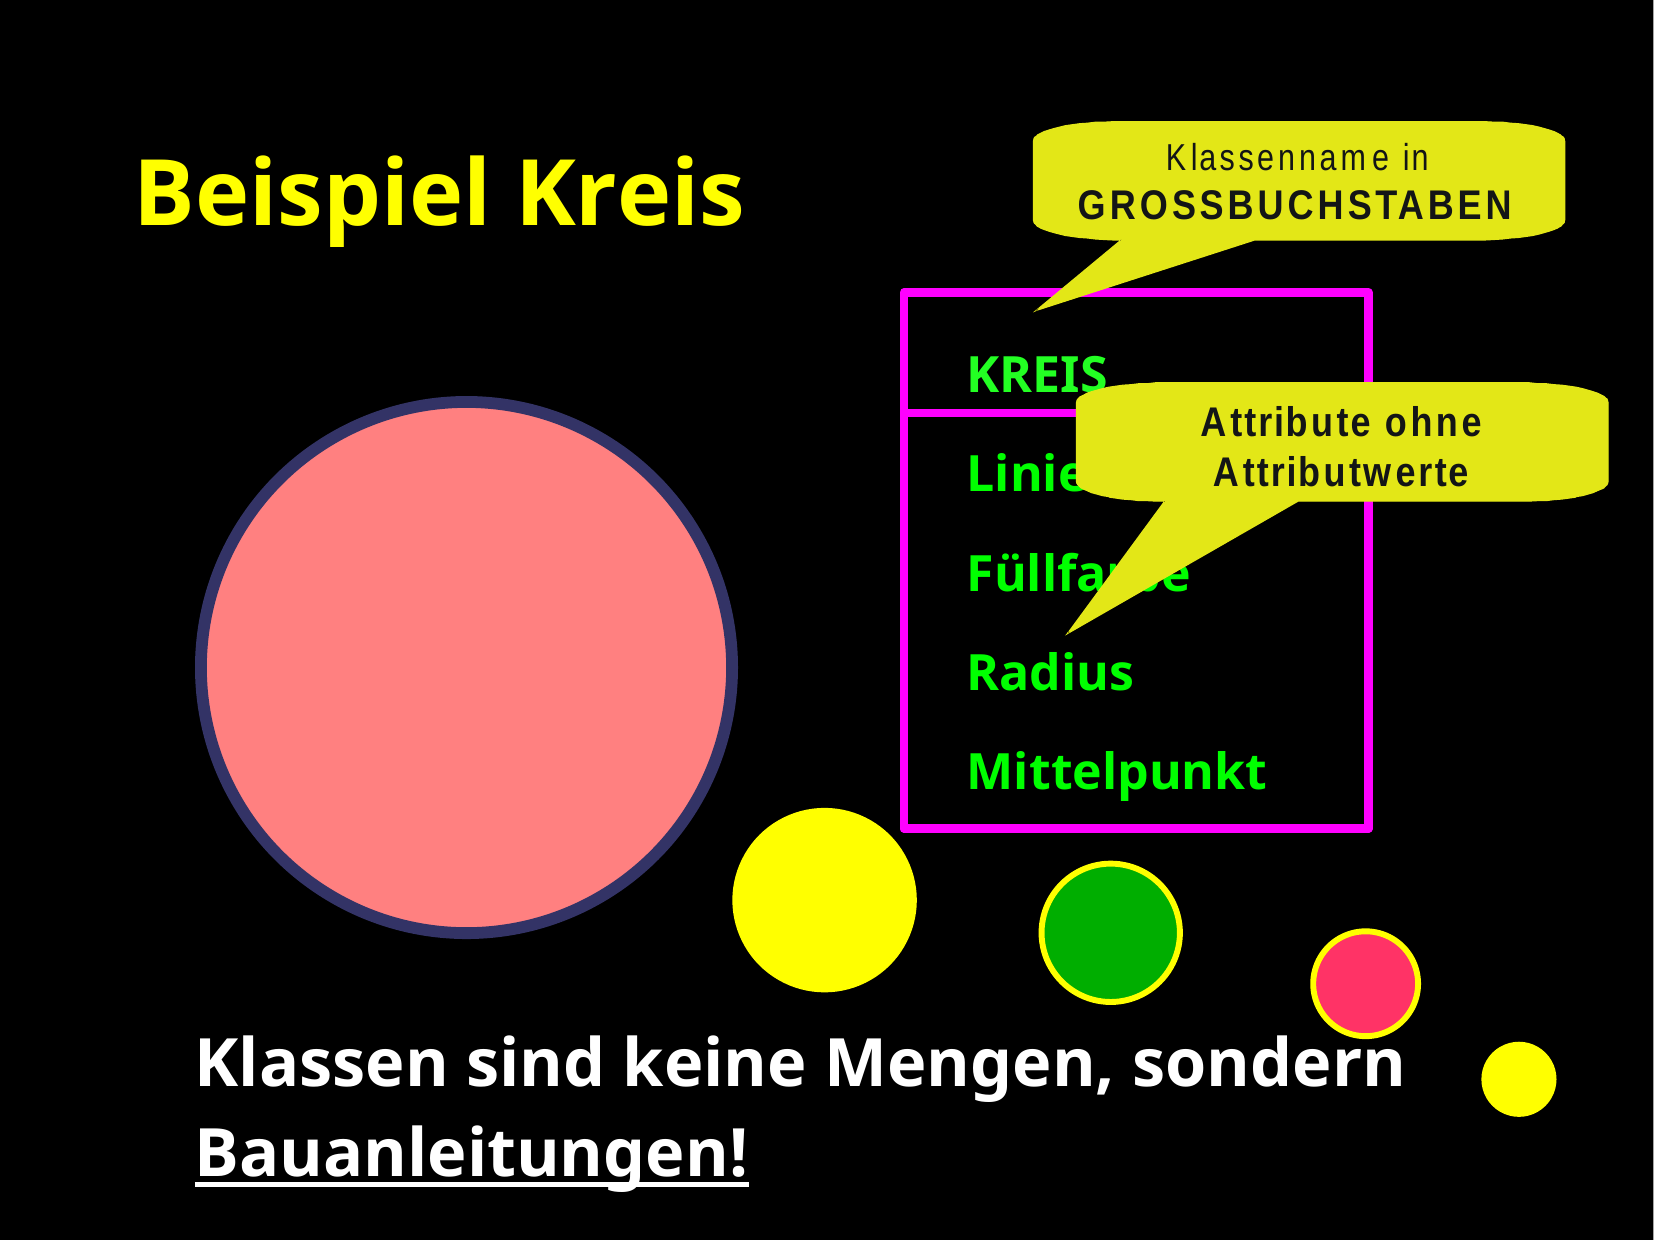

Beispiel Kreis
KREIS
Linienfarbe
Füllfarbe
Radius
Mittelpunkt
Klassen sind keine Mengen, sondern
Bauanleitungen!